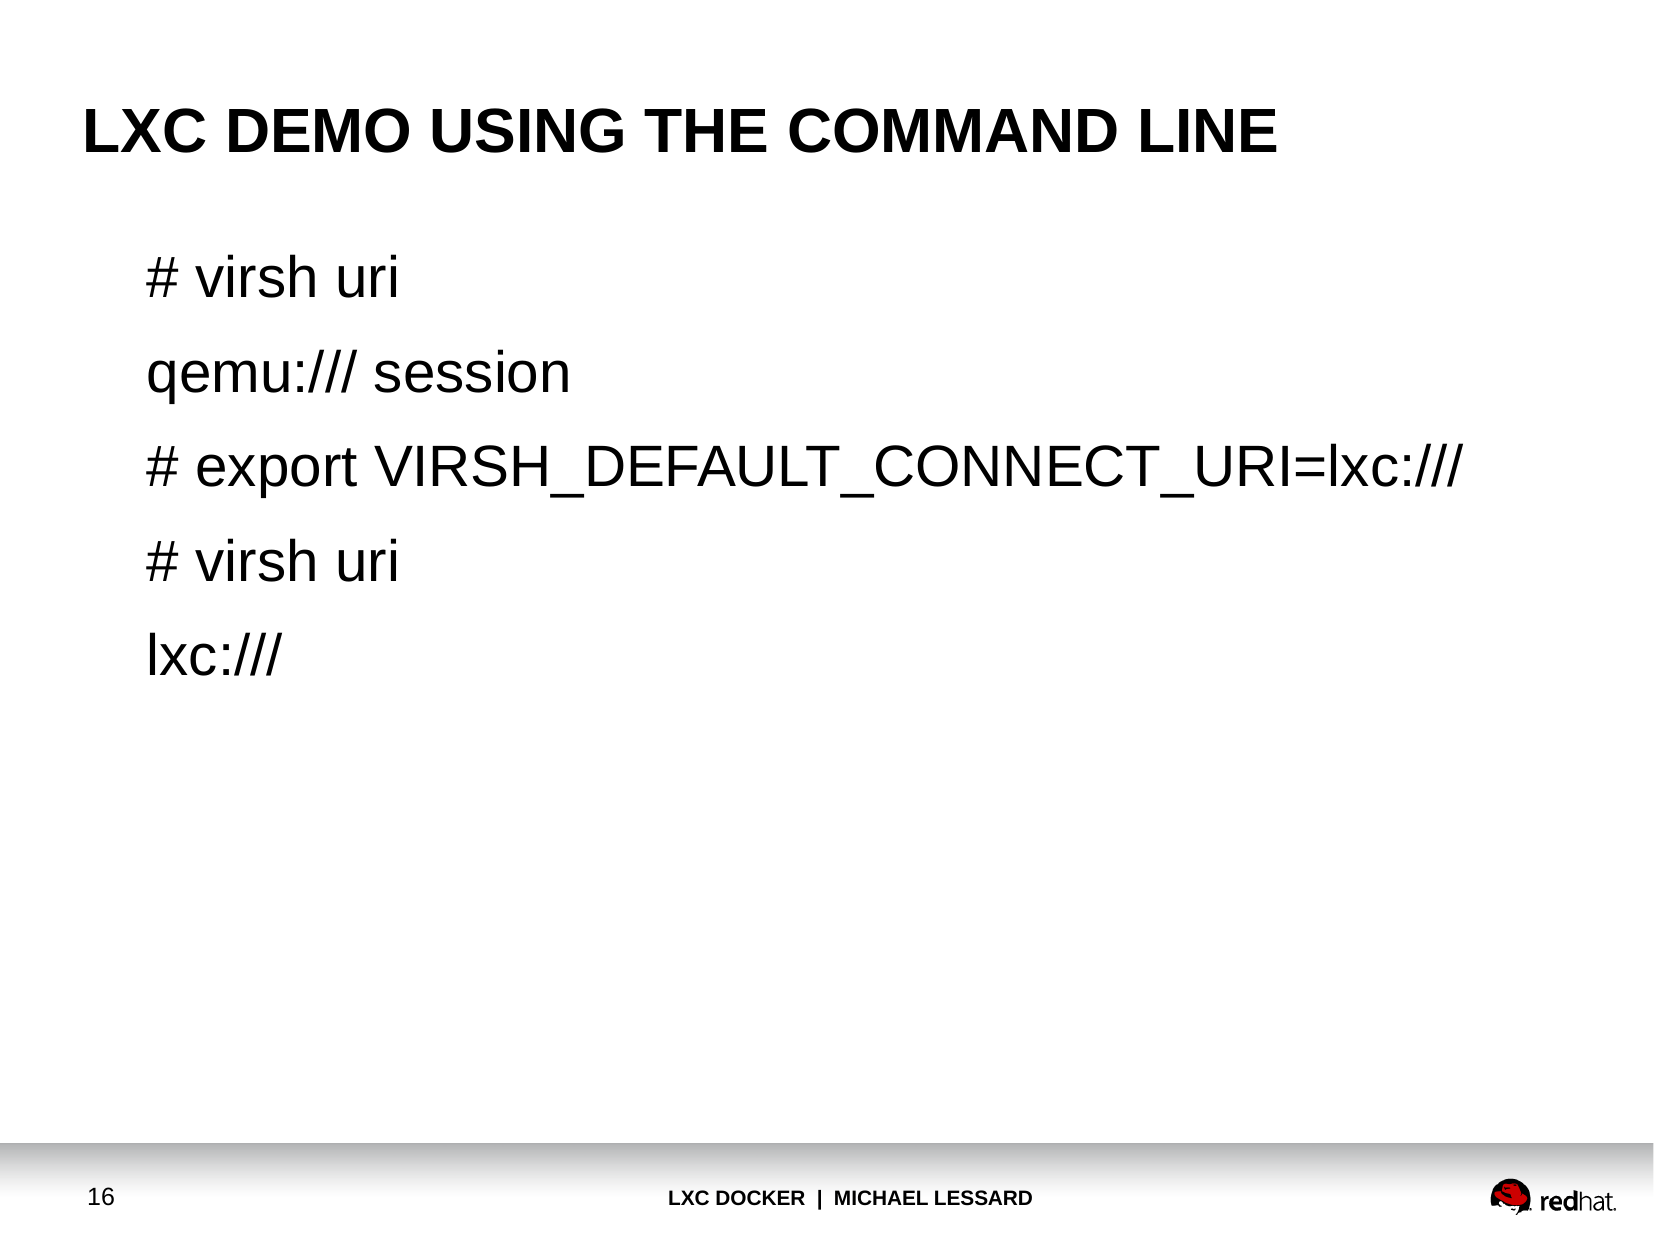

# LXC DEMO USING THE COMMAND LINE
# virsh uri
qemu:/// session
# export VIRSH_DEFAULT_CONNECT_URI=lxc:///
# virsh uri
lxc:///